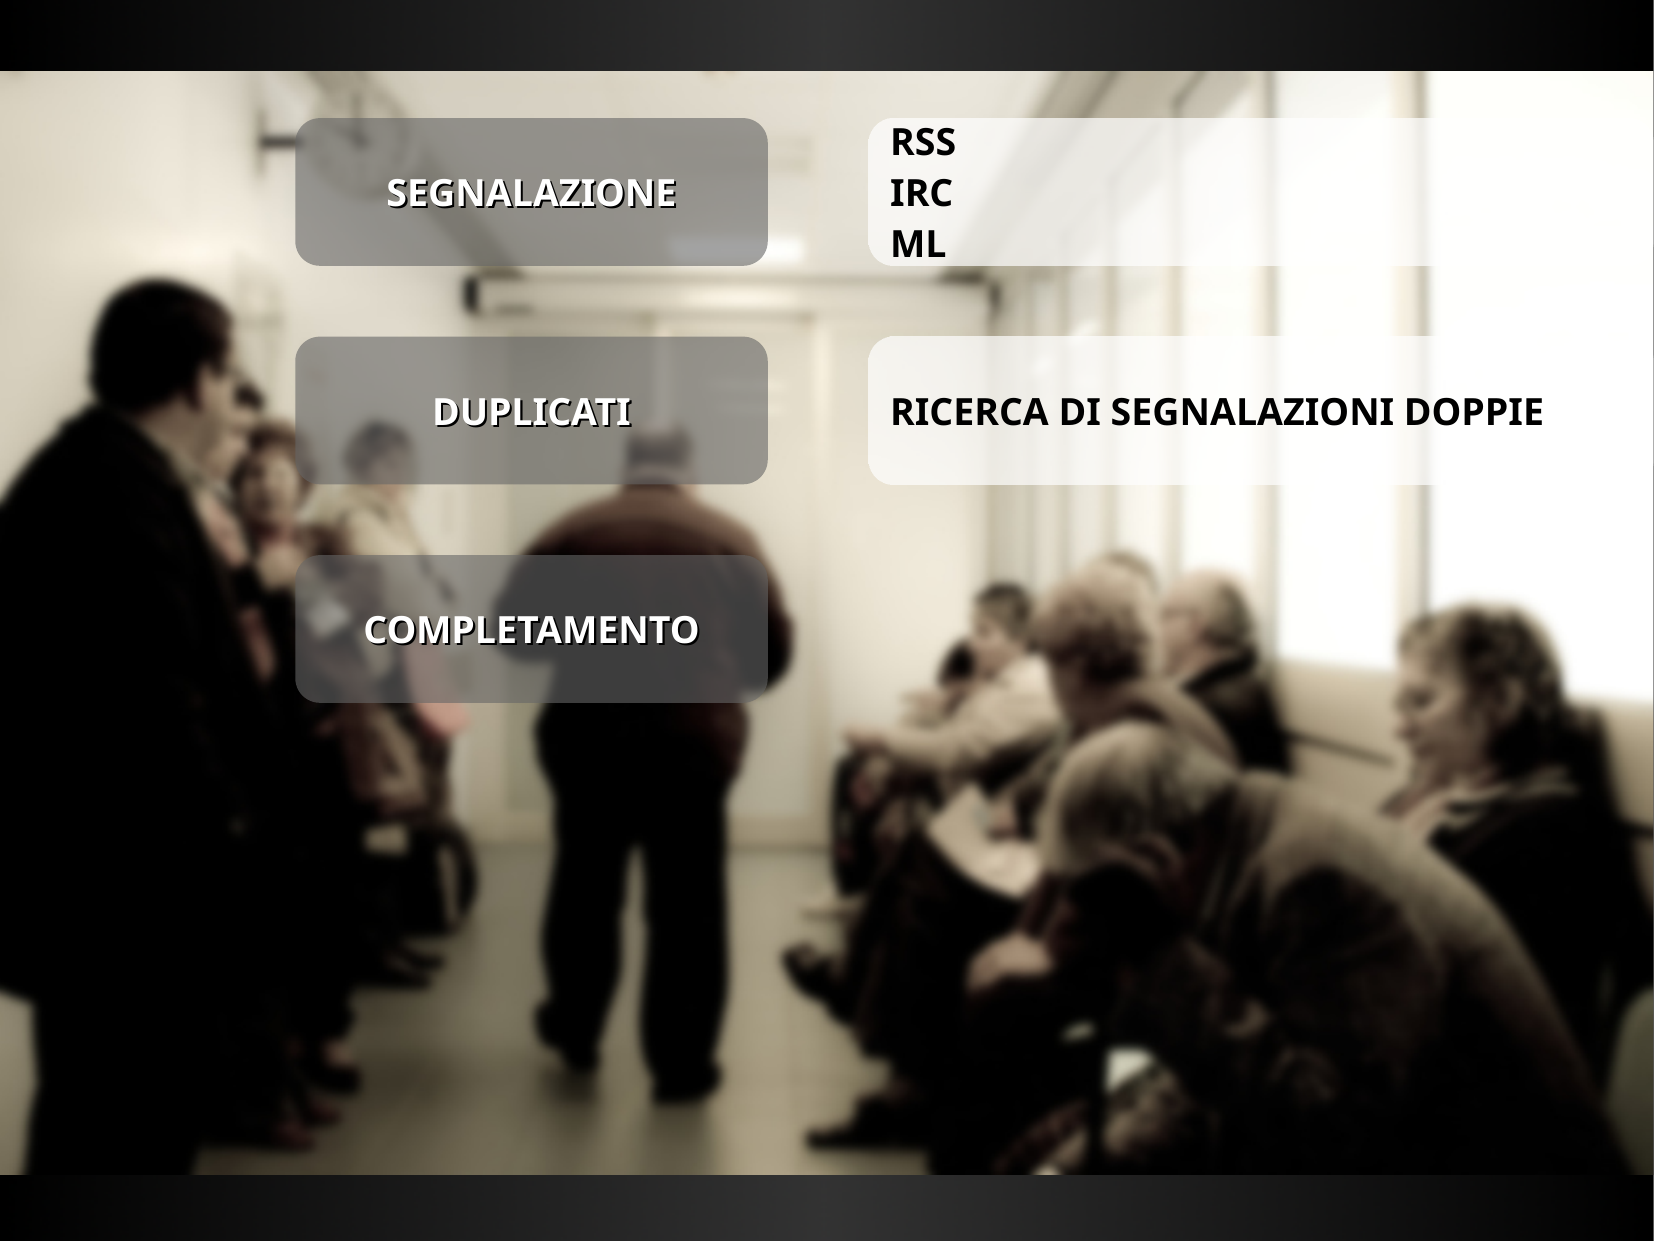

SEGNALAZIONE
RSS
IRC
ML
DUPLICATI
RICERCA DI SEGNALAZIONI DOPPIE
COMPLETAMENTO